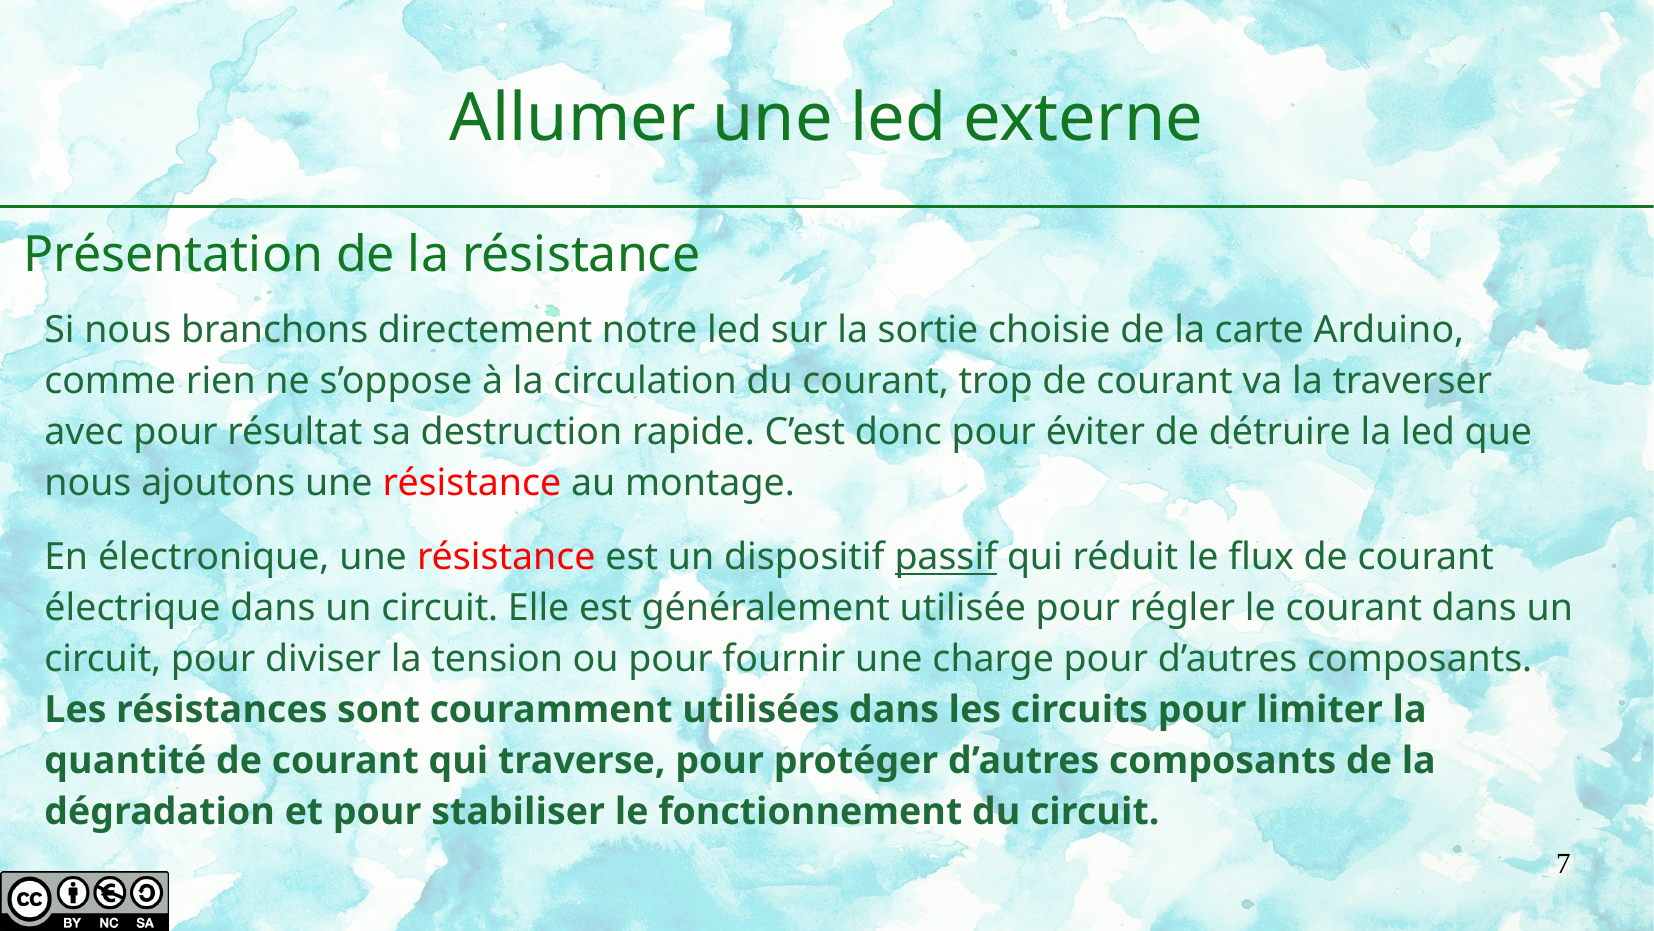

# Allumer une led externe
Présentation de la résistance
Si nous branchons directement notre led sur la sortie choisie de la carte Arduino, comme rien ne s’oppose à la circulation du courant, trop de courant va la traverser avec pour résultat sa destruction rapide. C’est donc pour éviter de détruire la led que nous ajoutons une résistance au montage.
En électronique, une résistance est un dispositif passif qui réduit le flux de courant électrique dans un circuit. Elle est généralement utilisée pour régler le courant dans un circuit, pour diviser la tension ou pour fournir une charge pour d’autres composants. Les résistances sont couramment utilisées dans les circuits pour limiter la quantité de courant qui traverse, pour protéger d’autres composants de la dégradation et pour stabiliser le fonctionnement du circuit.
7